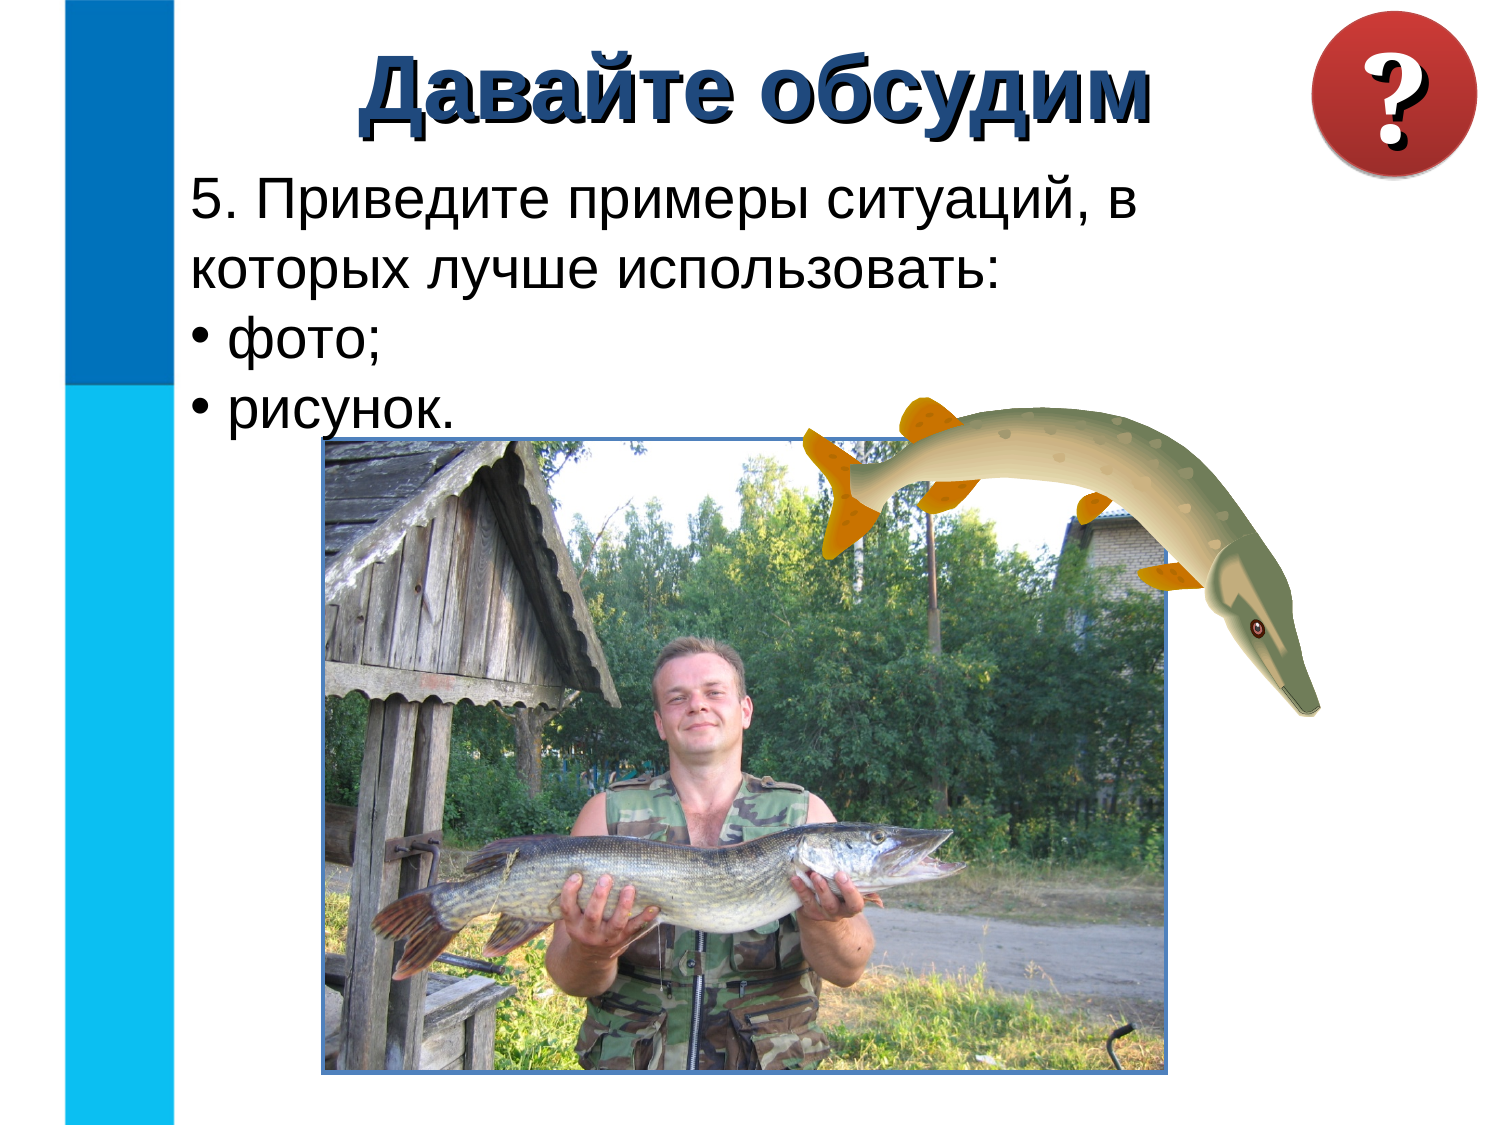

?
# Давайте обсудим
5. Приведите примеры ситуаций, в которых лучше использовать:
 фото;
 рисунок.